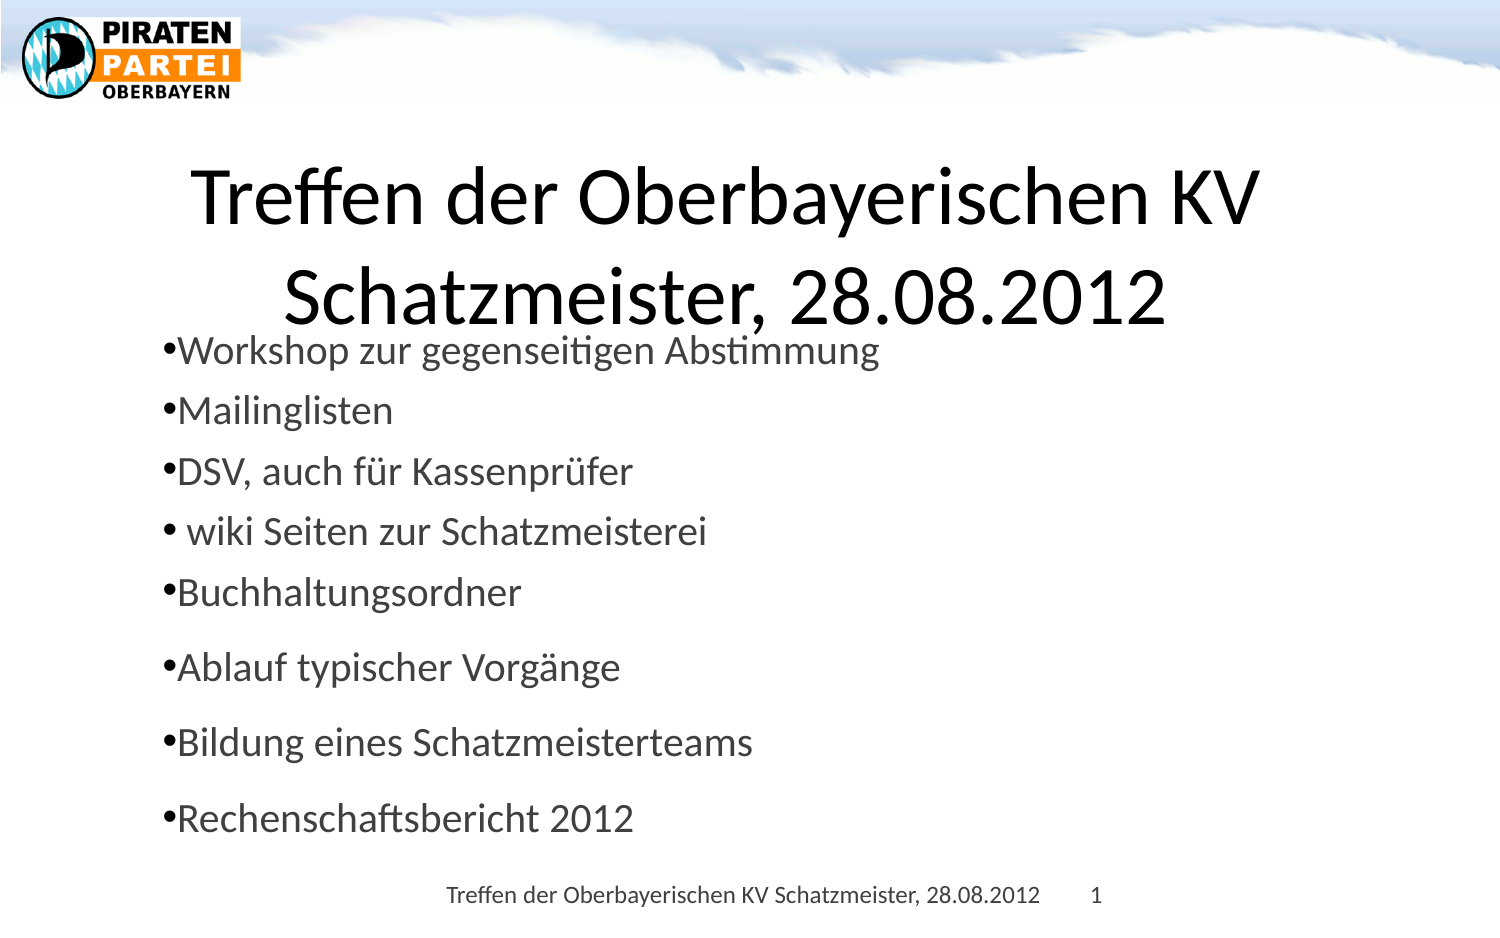

# Treffen der Oberbayerischen KV Schatzmeister, 28.08.2012
Workshop zur gegenseitigen Abstimmung
Mailinglisten
DSV, auch für Kassenprüfer
 wiki Seiten zur Schatzmeisterei
Buchhaltungsordner
Ablauf typischer Vorgänge
Bildung eines Schatzmeisterteams
Rechenschaftsbericht 2012
Treffen der Oberbayerischen KV Schatzmeister, 28.08.2012